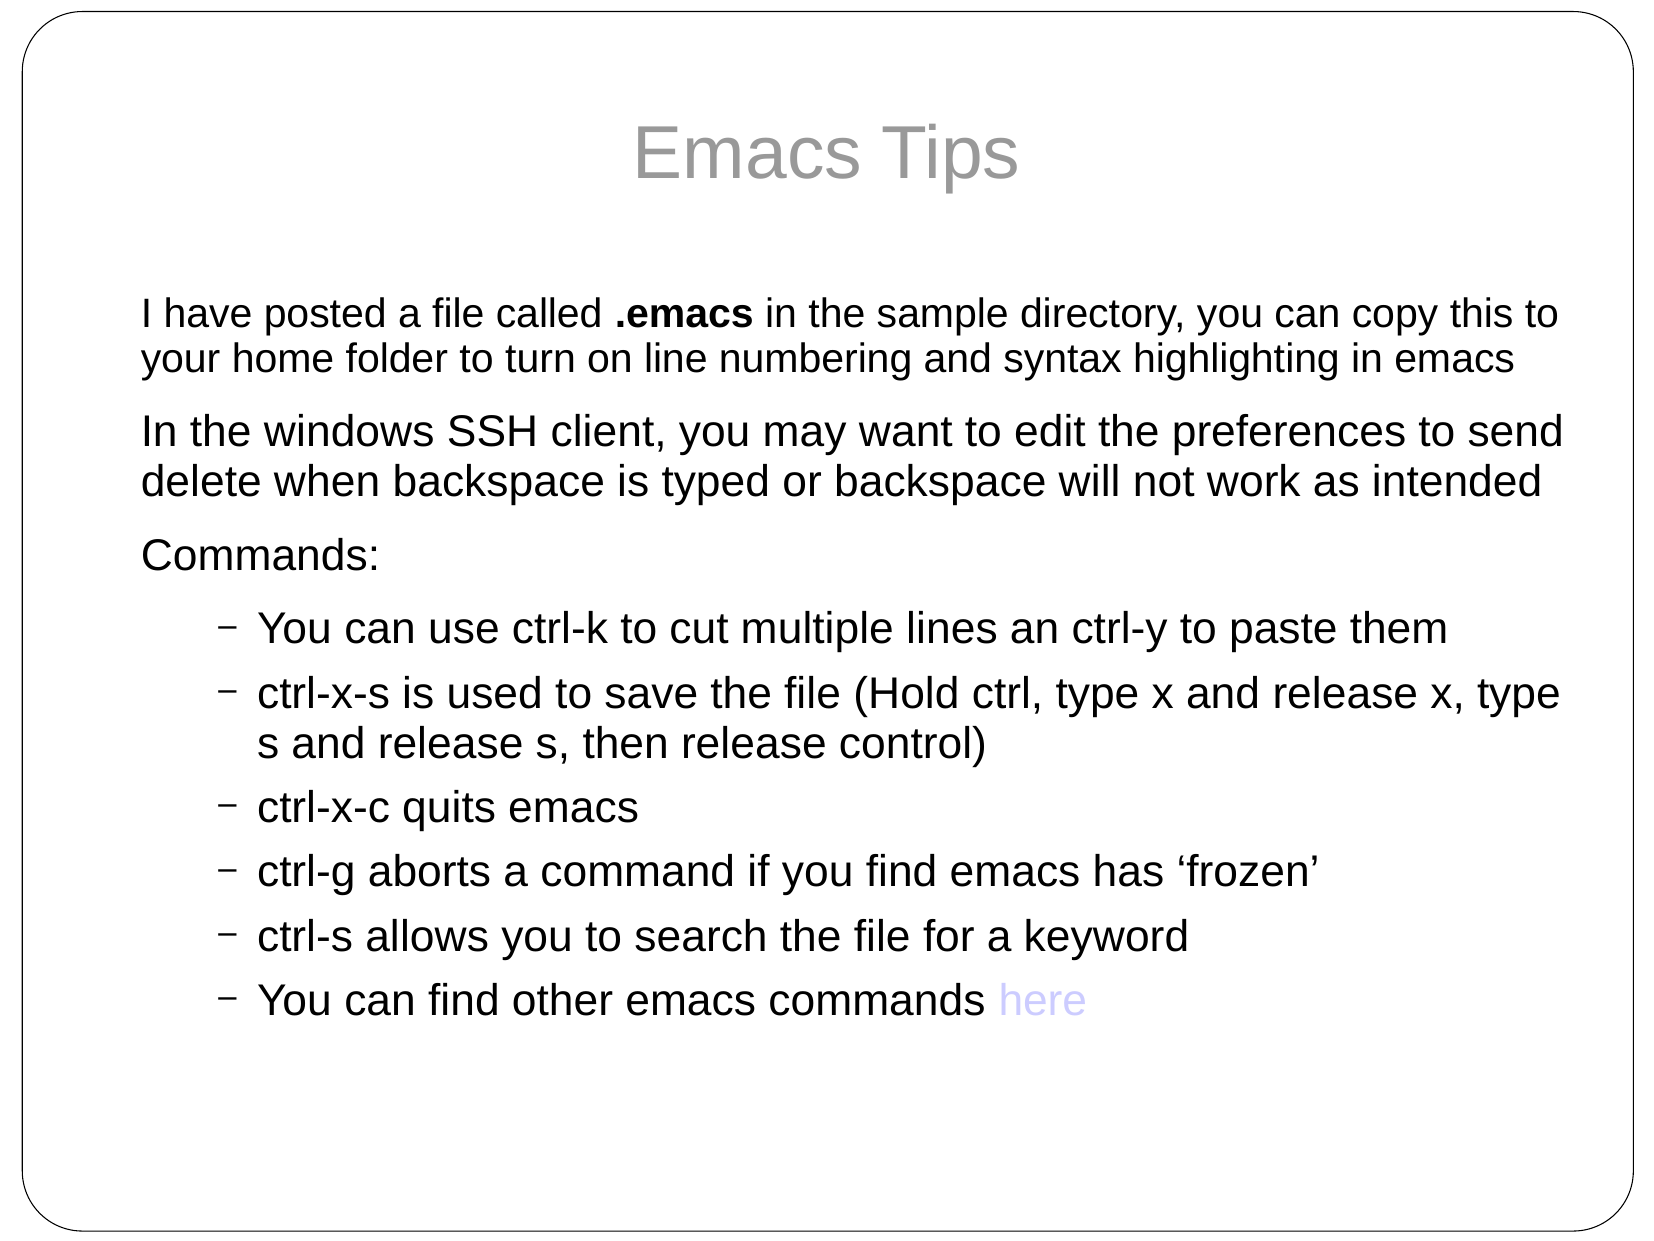

# Emacs Tips
I have posted a file called .emacs in the sample directory, you can copy this to your home folder to turn on line numbering and syntax highlighting in emacs
In the windows SSH client, you may want to edit the preferences to send delete when backspace is typed or backspace will not work as intended
Commands:
You can use ctrl-k to cut multiple lines an ctrl-y to paste them
ctrl-x-s is used to save the file (Hold ctrl, type x and release x, type s and release s, then release control)
ctrl-x-c quits emacs
ctrl-g aborts a command if you find emacs has ‘frozen’
ctrl-s allows you to search the file for a keyword
You can find other emacs commands here